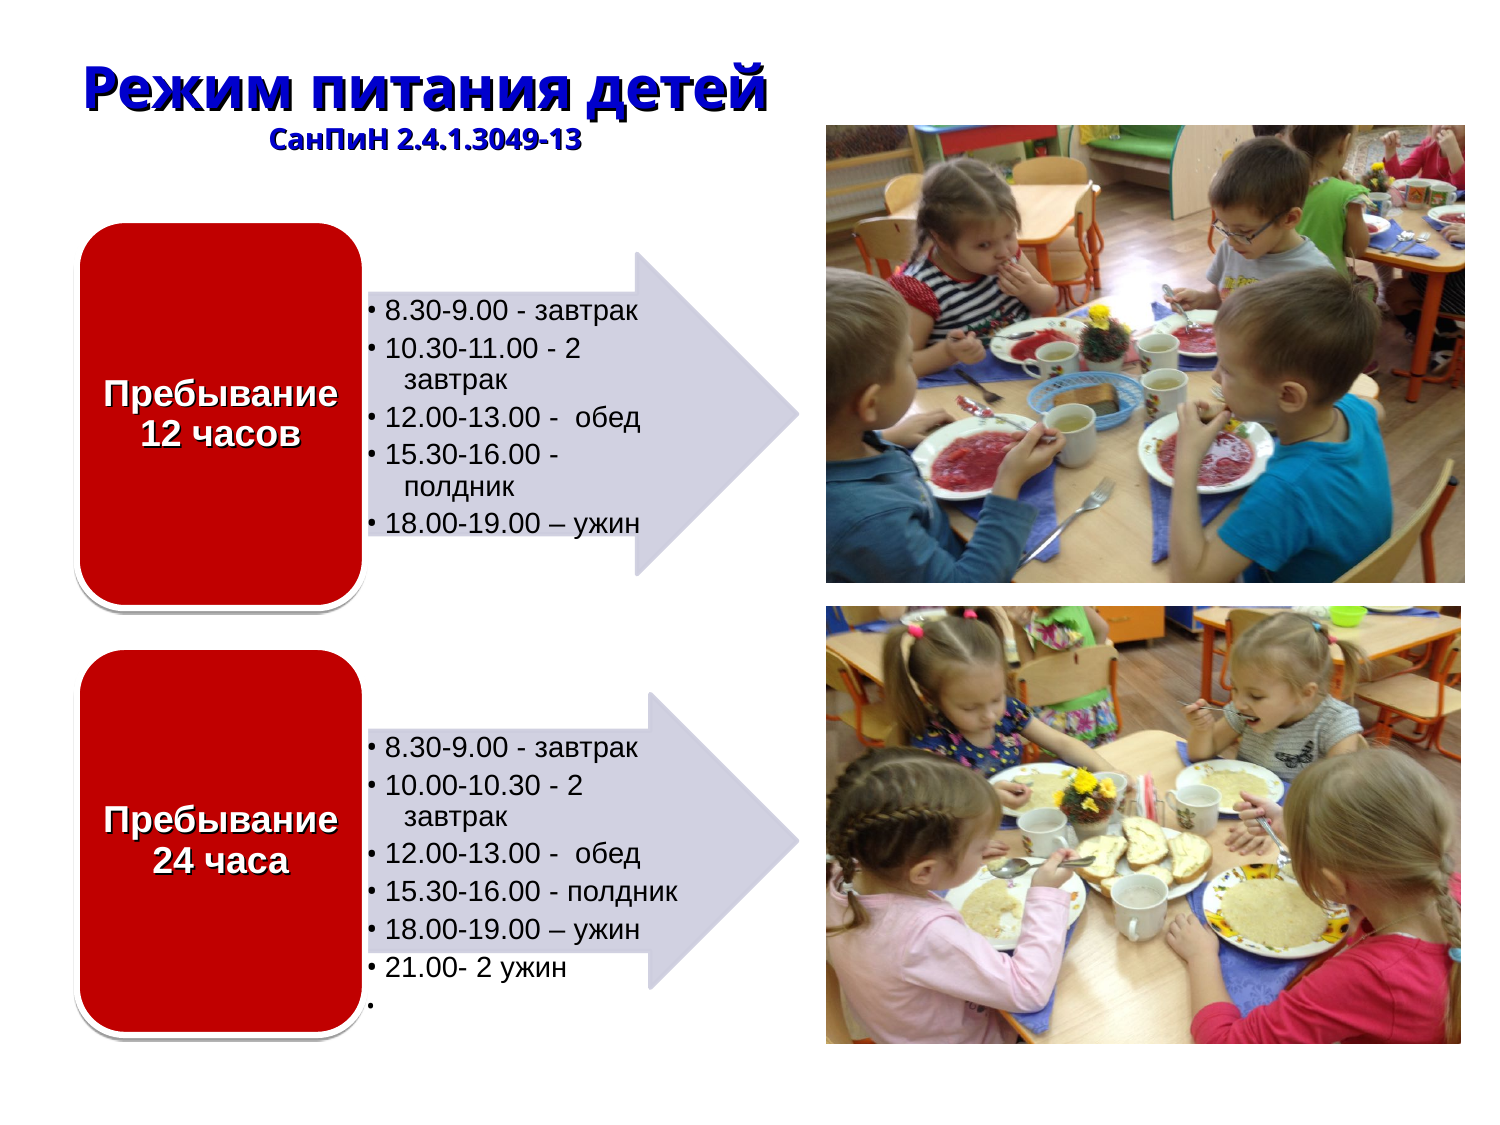

Режим питания детей
СанПиН 2.4.1.3049-13
Пребывание 12 часов
8.30-9.00 - завтрак
10.30-11.00 - 2 завтрак
12.00-13.00 - обед
15.30-16.00 - полдник
18.00-19.00 – ужин
Пребывание 24 часа
8.30-9.00 - завтрак
10.00-10.30 - 2 завтрак
12.00-13.00 - обед
15.30-16.00 - полдник
18.00-19.00 – ужин
21.00- 2 ужин